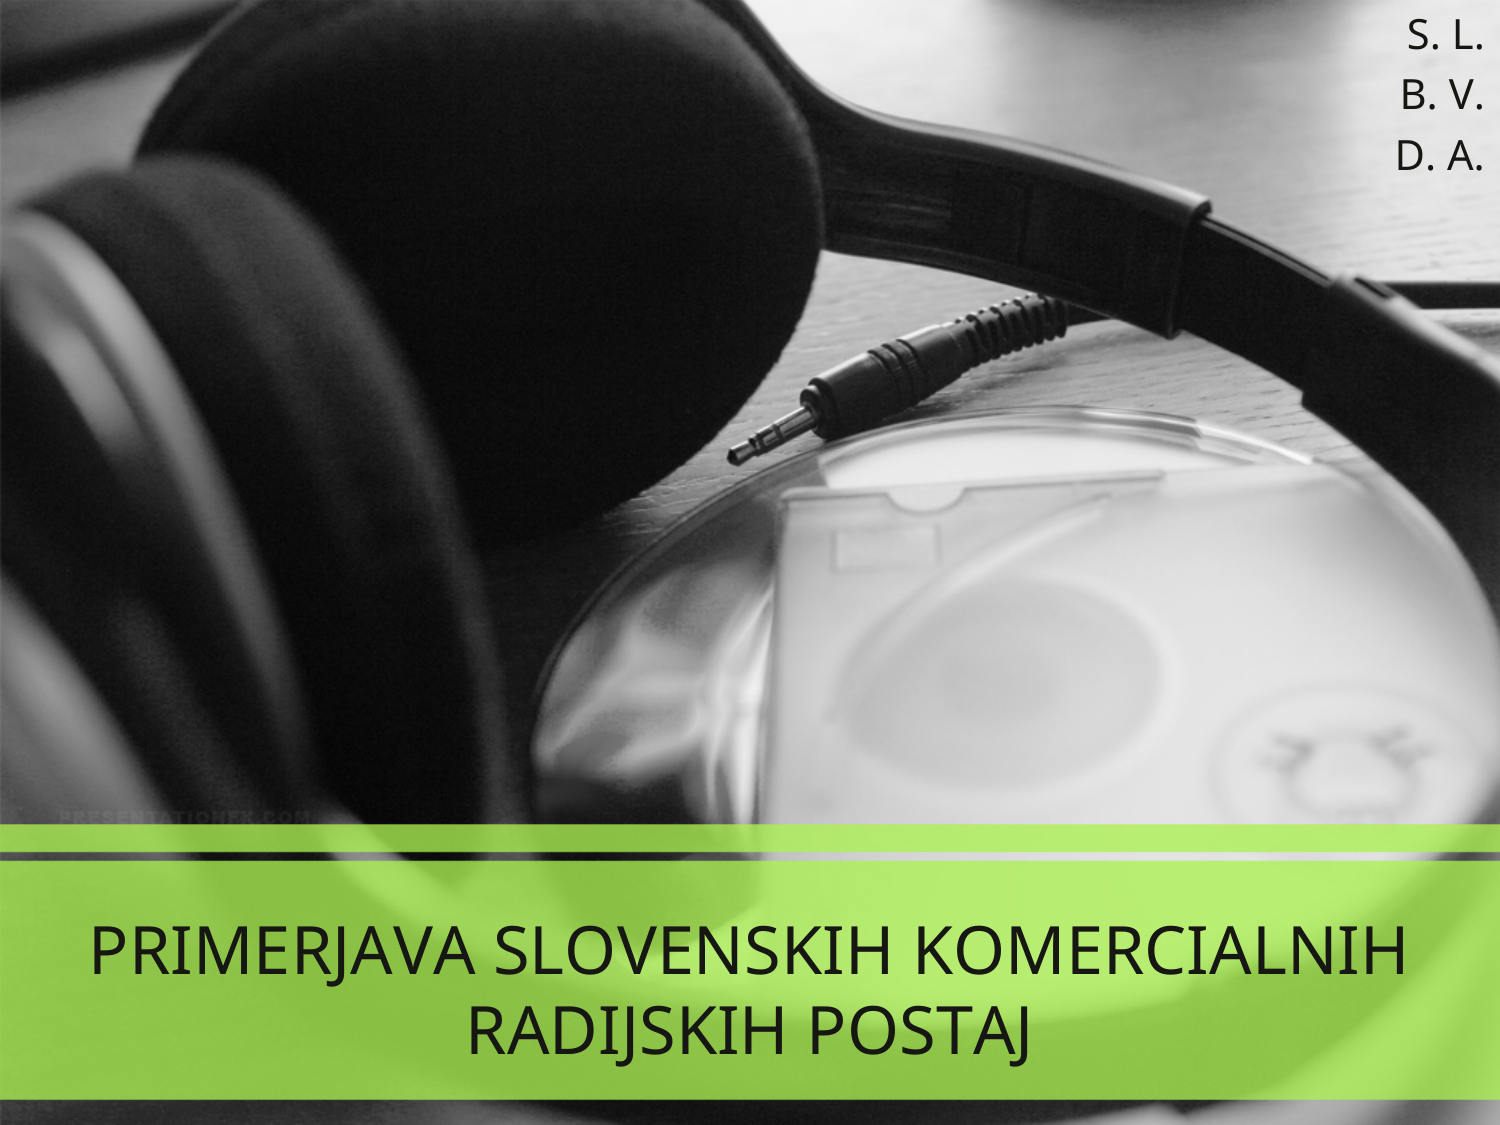

S. L.
B. V.
D. A.
# PRIMERJAVA SLOVENSKIH KOMERCIALNIH RADIJSKIH POSTAJ